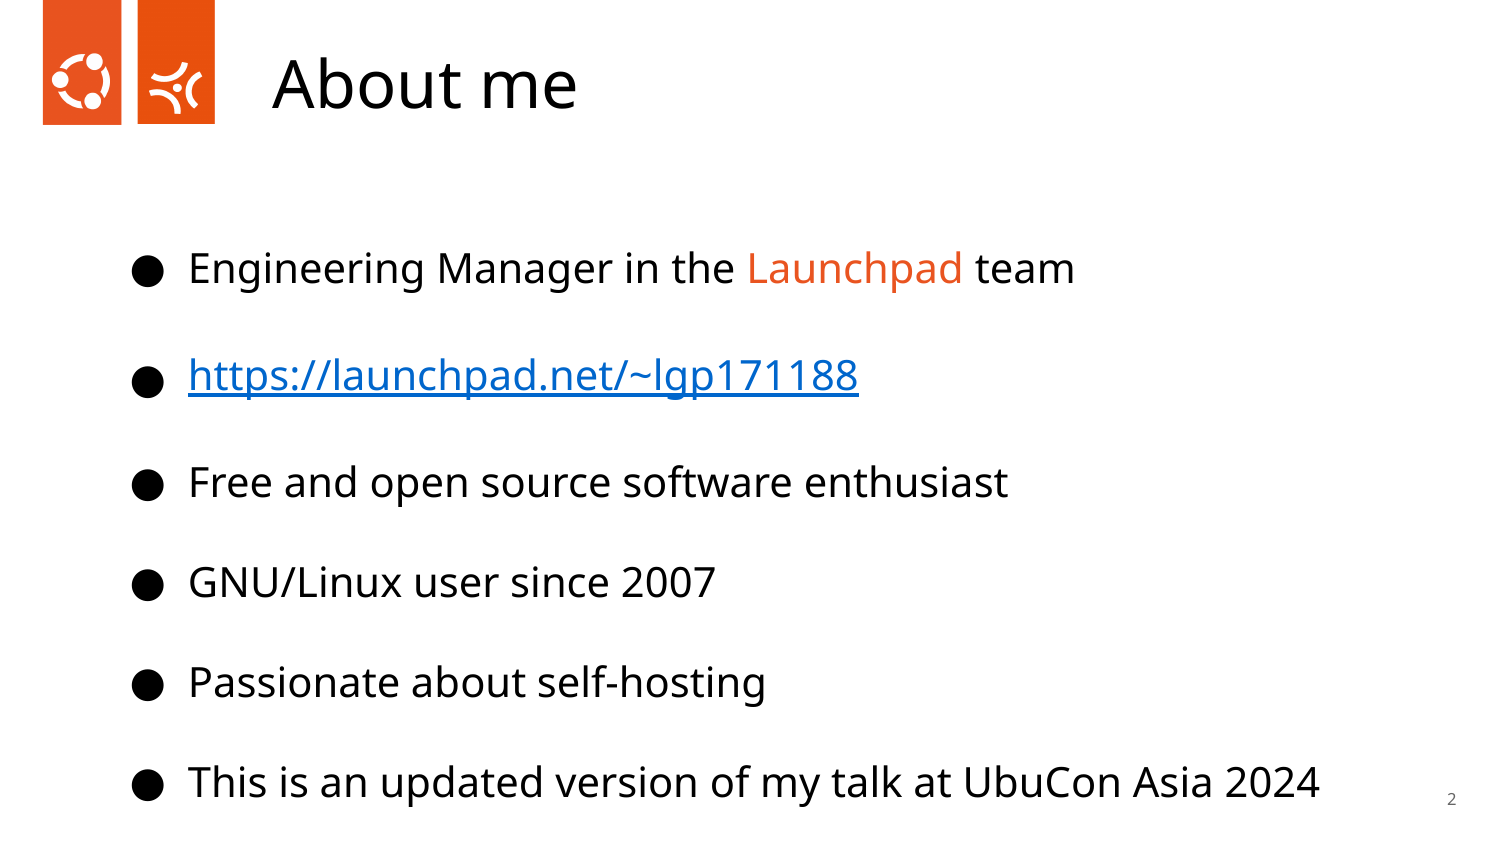

# About me
Engineering Manager in the Launchpad team
https://launchpad.net/~lgp171188
Free and open source software enthusiast
GNU/Linux user since 2007
Passionate about self-hosting
This is an updated version of my talk at UbuCon Asia 2024